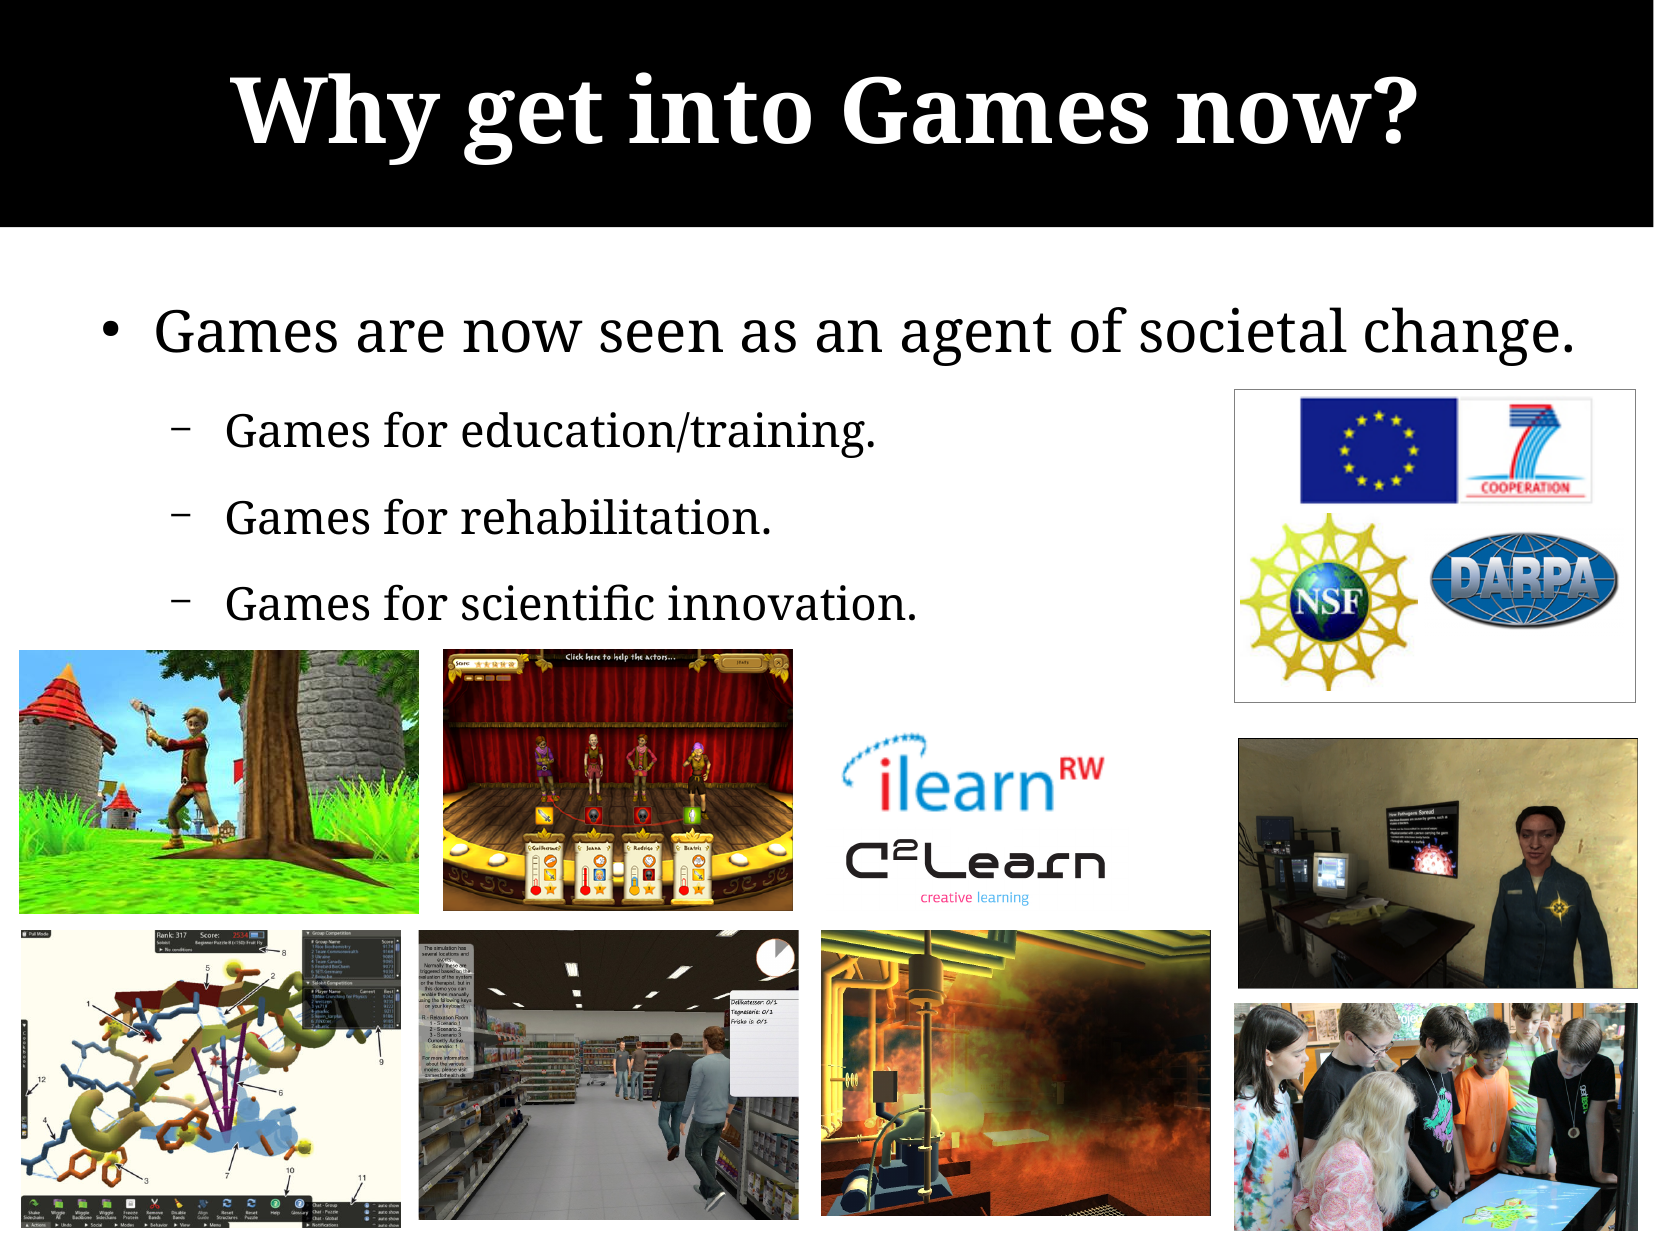

Why get into Games now?
# Games are now seen as an agent of societal change.
Games for education/training.
Games for rehabilitation.
Games for scientific innovation.